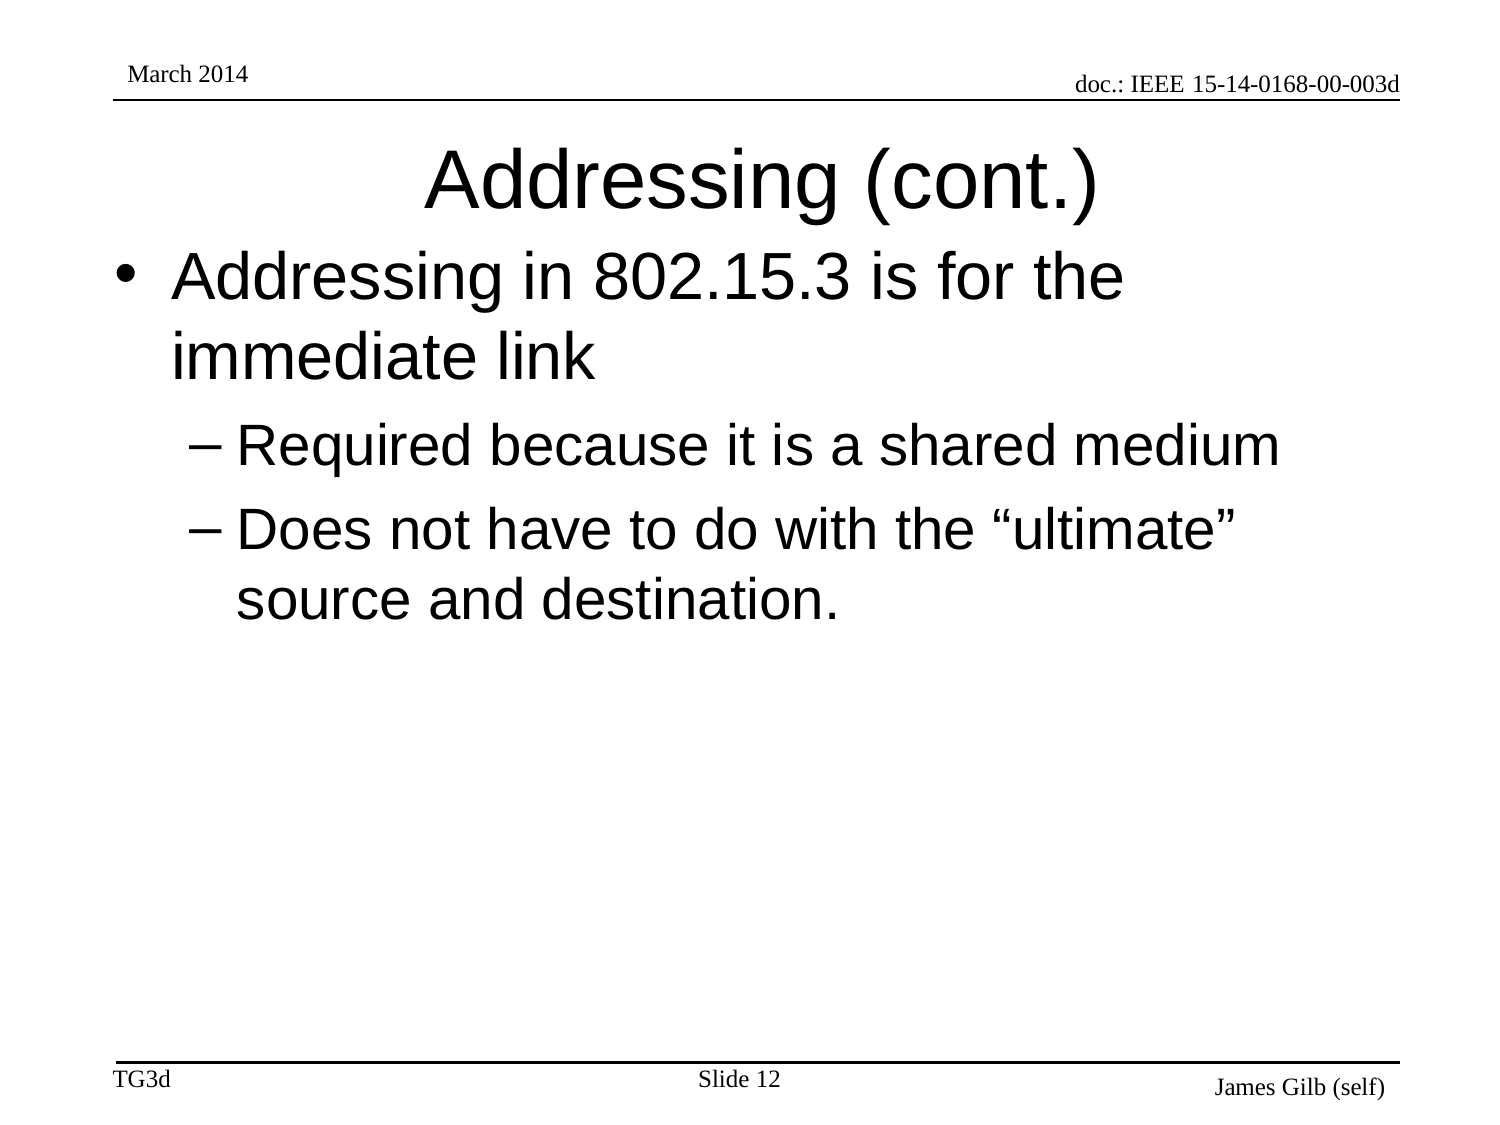

# Addressing (cont.)
Addressing in 802.15.3 is for the immediate link
Required because it is a shared medium
Does not have to do with the “ultimate” source and destination.
12